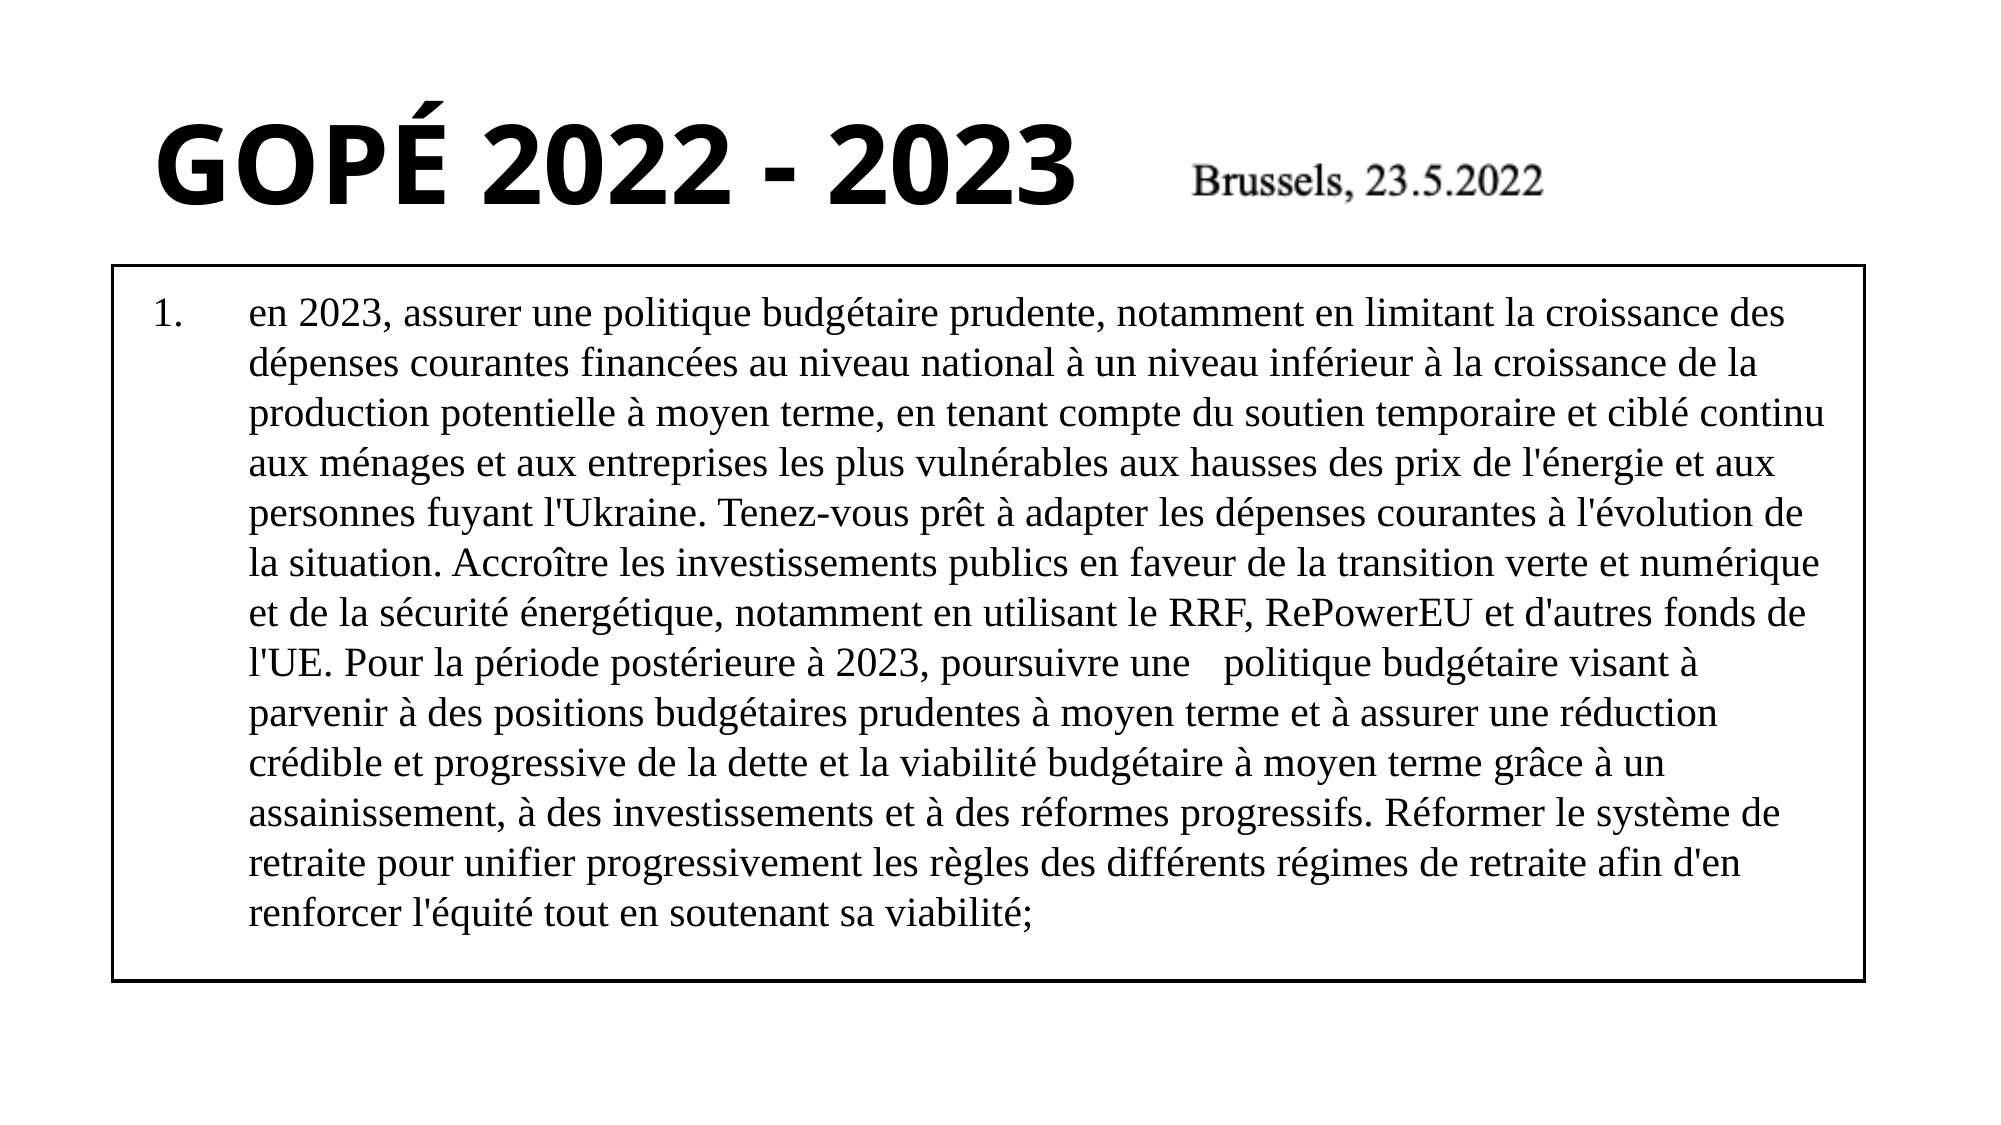

# GOPÉ 2022 - 2023
1. 	en 2023, assurer une politique budgétaire prudente, notamment en limitant la croissance des dépenses courantes financées au niveau national à un niveau inférieur à la croissance de la production potentielle à moyen terme, en tenant compte du soutien temporaire et ciblé continu aux ménages et aux entreprises les plus vulnérables aux hausses des prix de l'énergie et aux personnes fuyant l'Ukraine. Tenez-vous prêt à adapter les dépenses courantes à l'évolution de la situation. Accroître les investissements publics en faveur de la transition verte et numérique et de la sécurité énergétique, notamment en utilisant le RRF, RePowerEU et d'autres fonds de l'UE. Pour la période postérieure à 2023, poursuivre une 	politique budgétaire visant à parvenir à des positions budgétaires prudentes à moyen terme et à assurer une réduction crédible et progressive de la dette et la viabilité budgétaire à moyen terme grâce à un assainissement, à des investissements et à des réformes progressifs. Réformer le système de retraite pour unifier progressivement les règles des différents régimes de retraite afin d'en renforcer l'équité tout en soutenant sa viabilité;